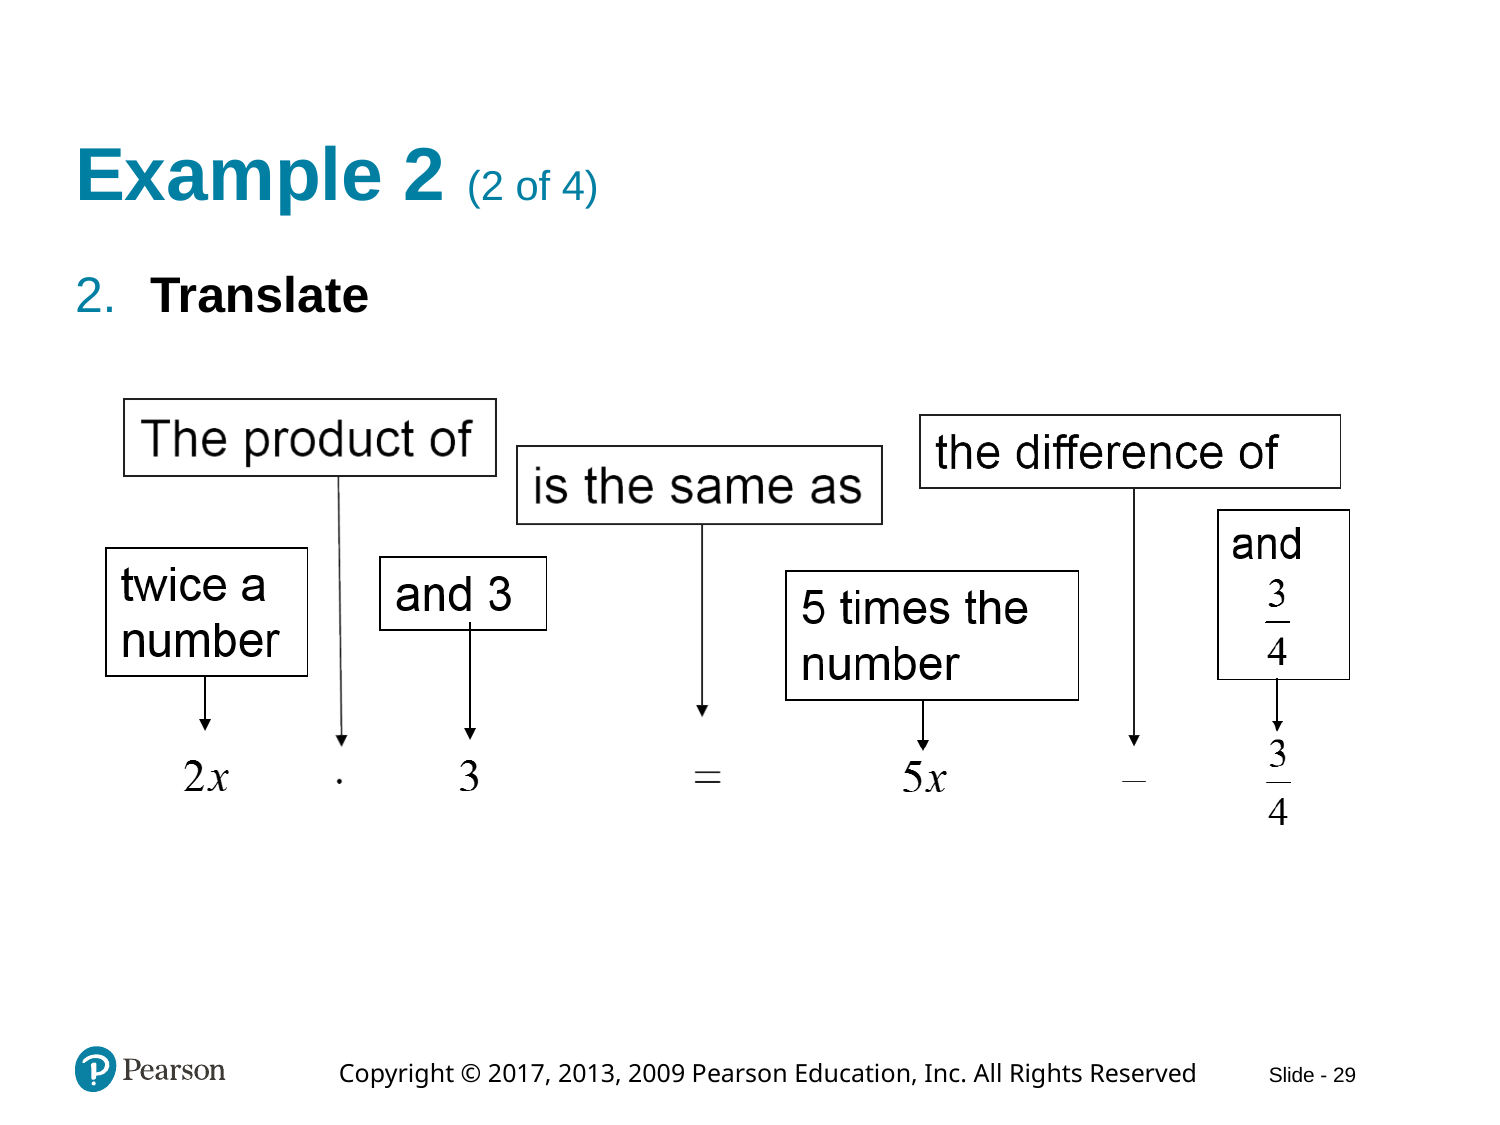

# Example 2 (2 of 4)
​Translate